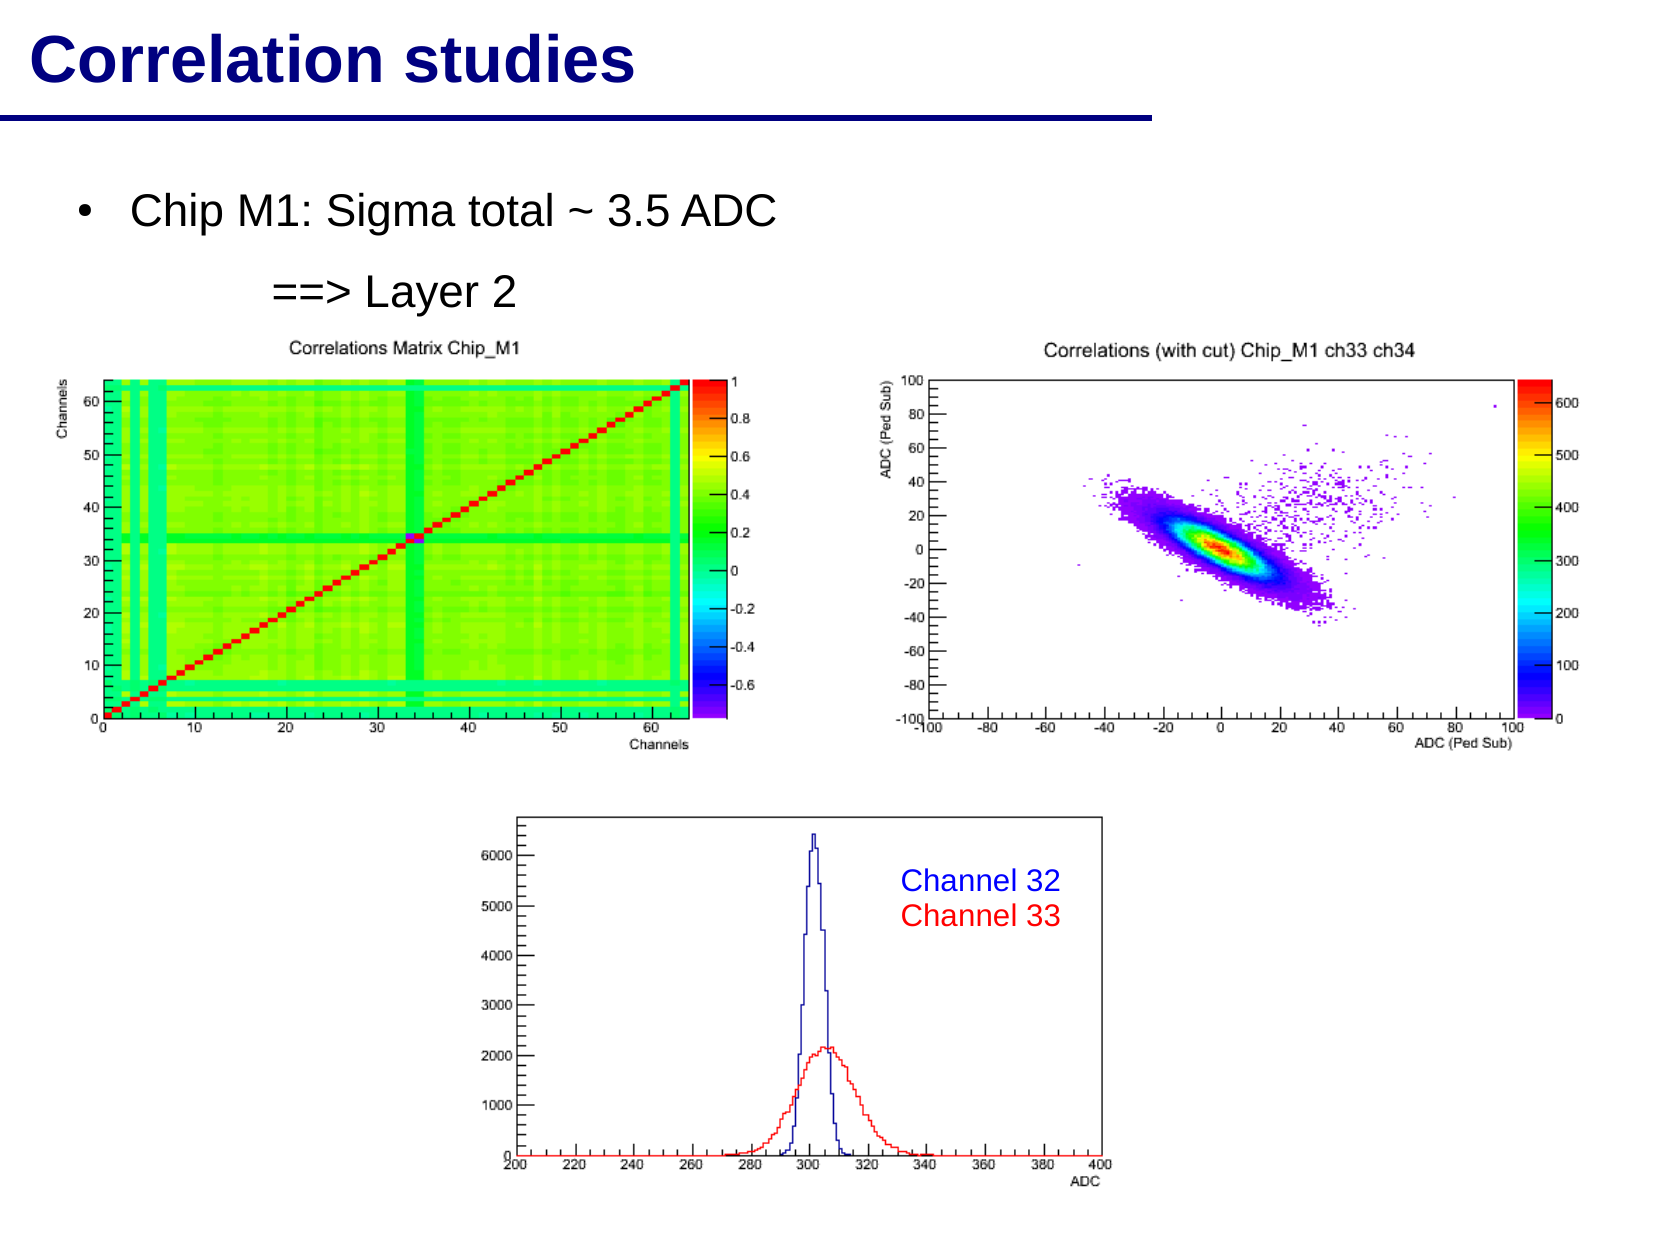

# Correlation studies
Chip M1: Sigma total ~ 3.5 ADC
==> Layer 2
Channel 32
Channel 33